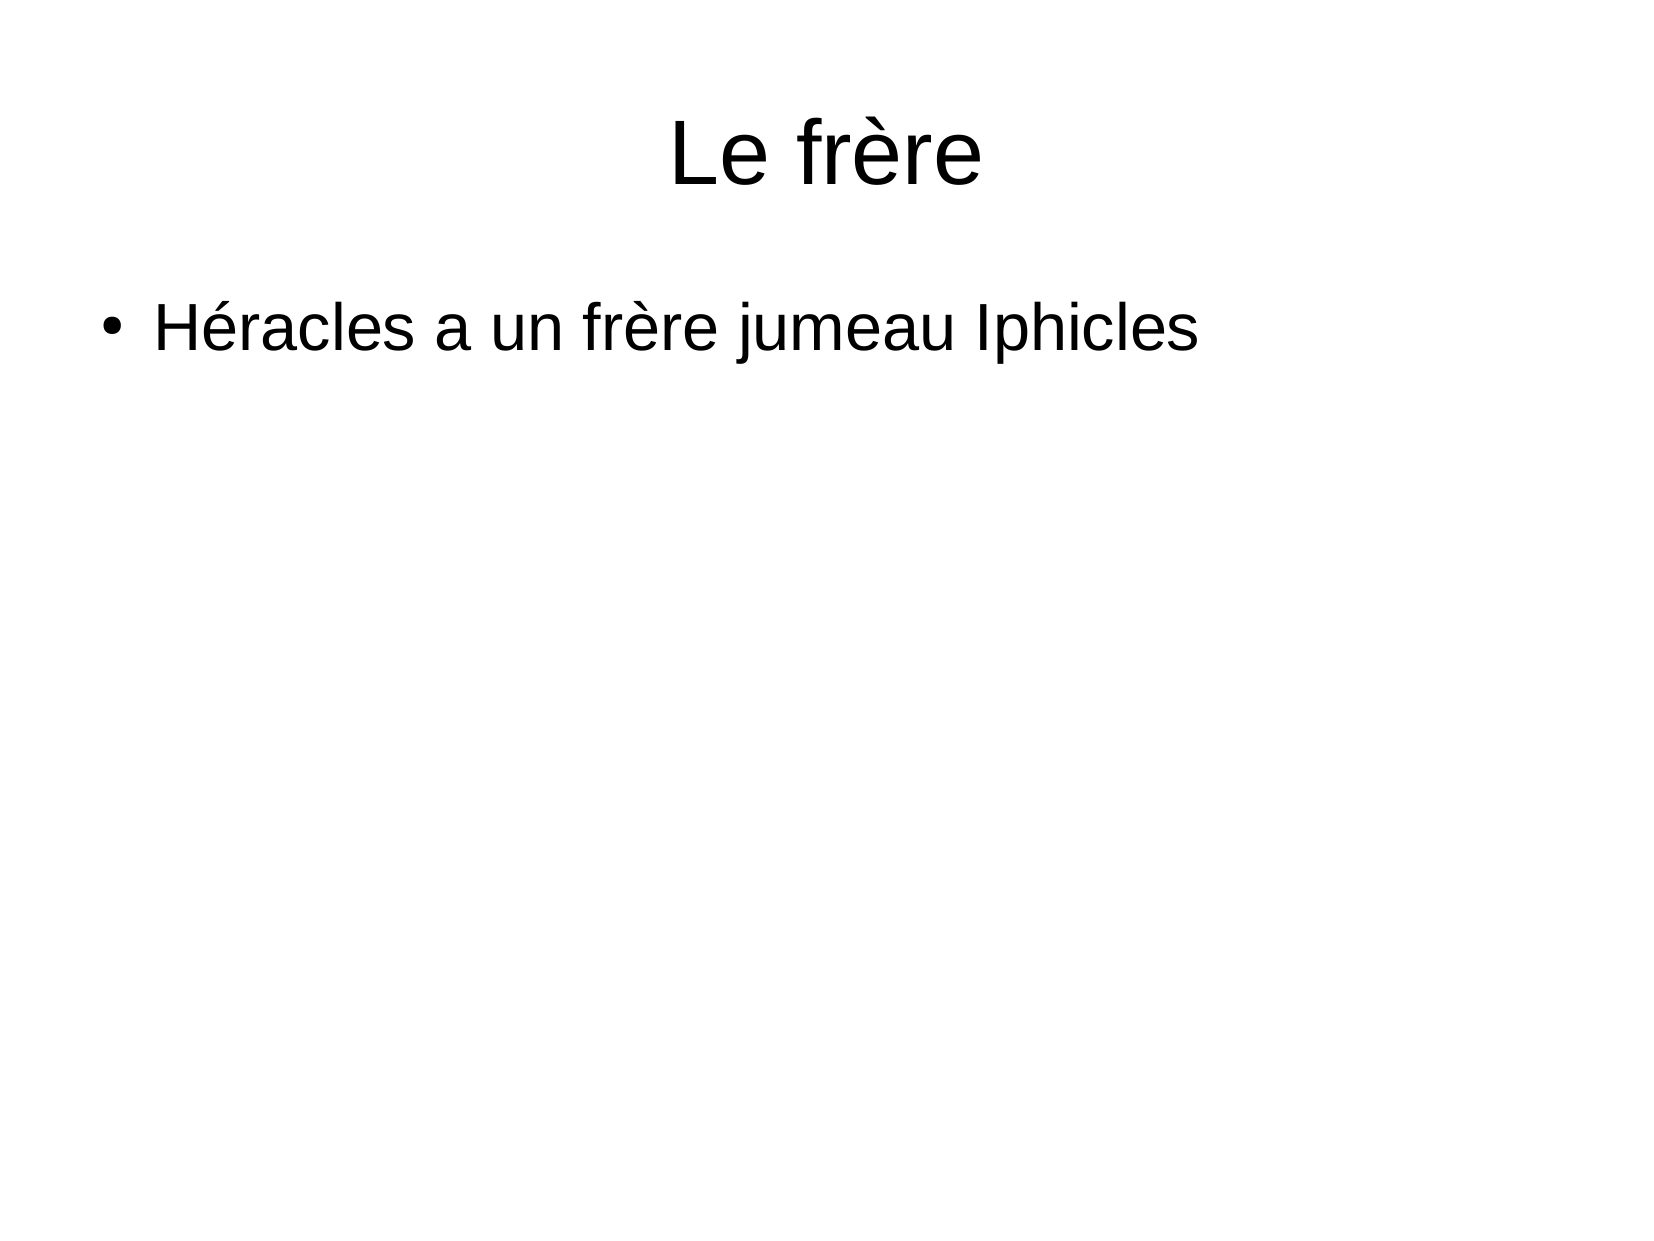

# Le frère
Héracles a un frère jumeau Iphicles